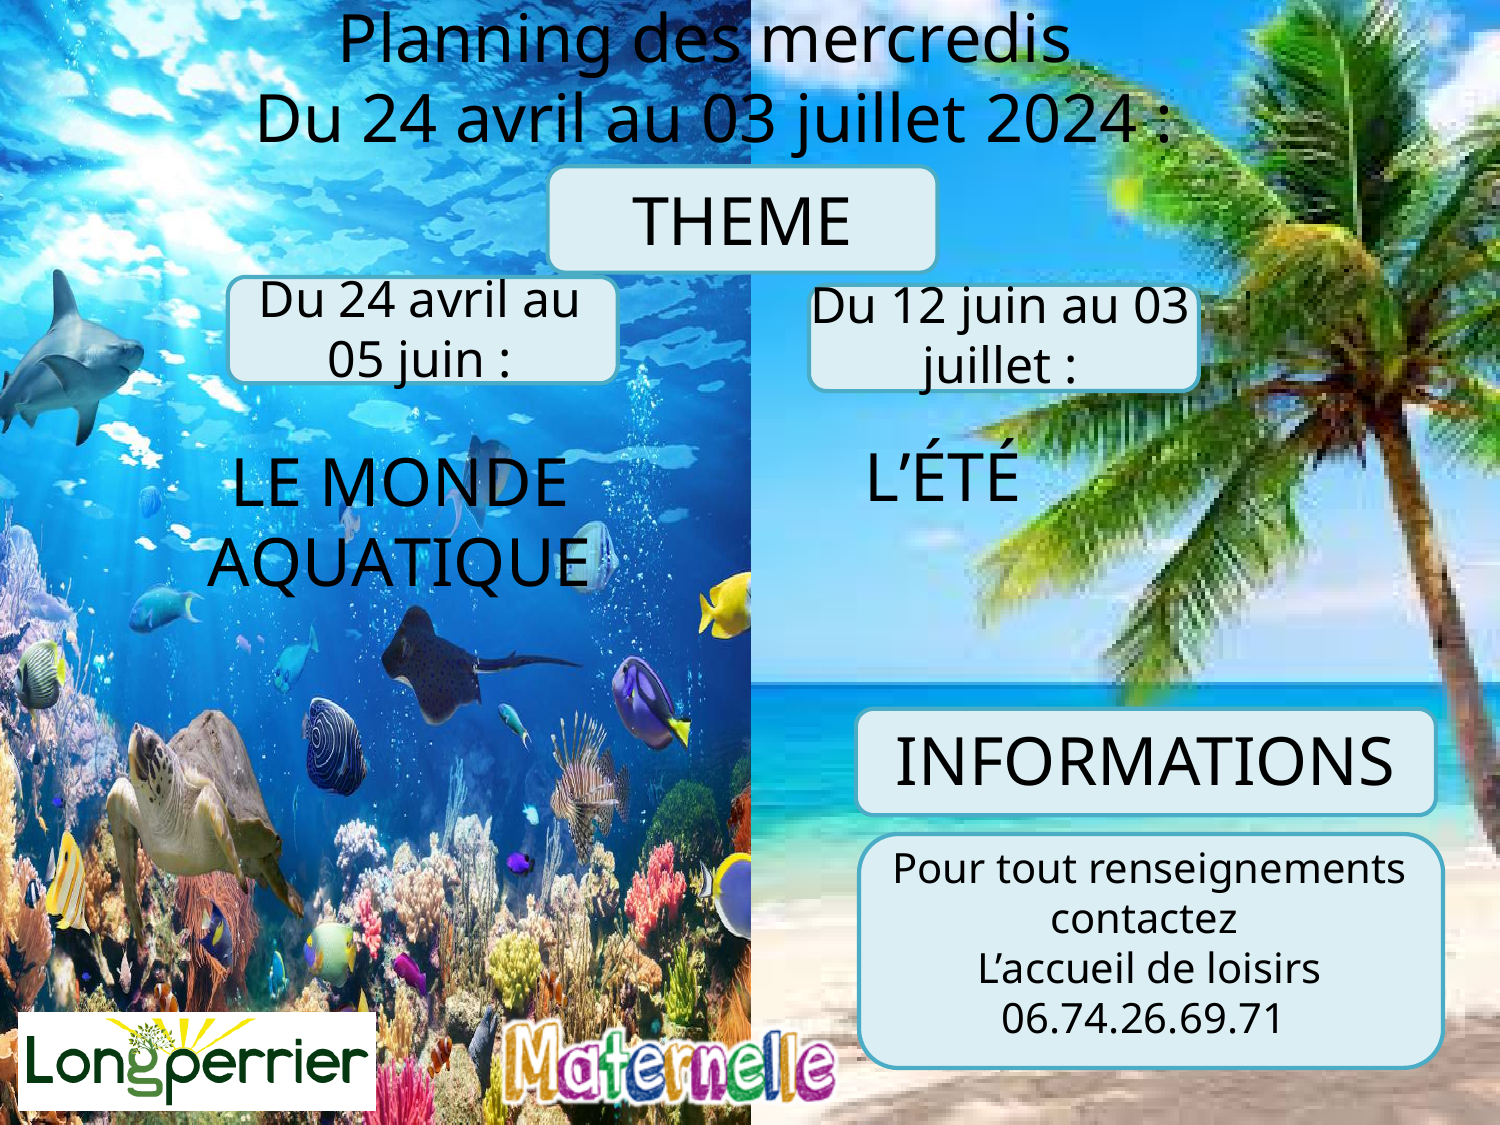

Planning des mercredis
Du 24 avril au 03 juillet 2024 :
THEME
Du 24 avril au 05 juin :
Du 12 juin au 03 juillet :
L’ÉTÉ
LE MONDE AQUATIQUE
INFORMATIONS
Pour tout renseignements contactez
L’accueil de loisirs
06.74.26.69.71